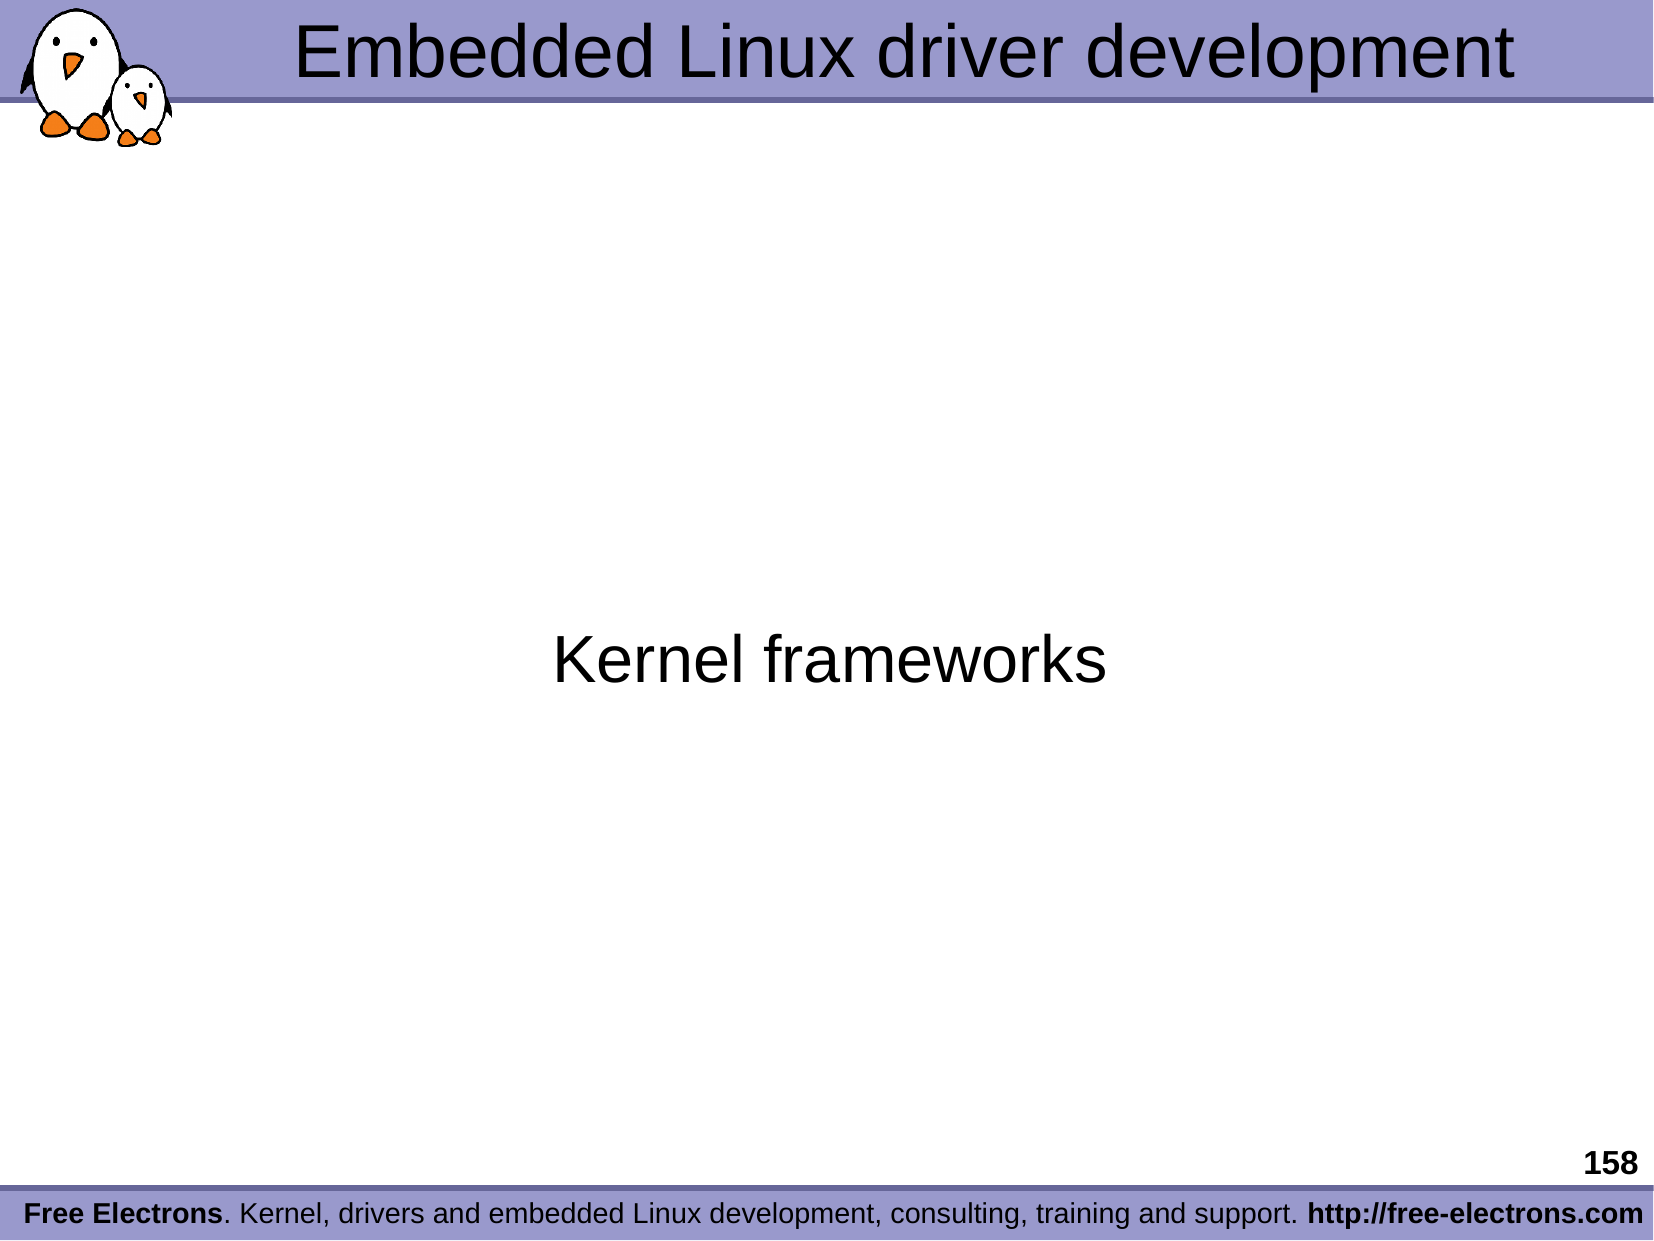

# Embedded Linux driver development
Kernel frameworks